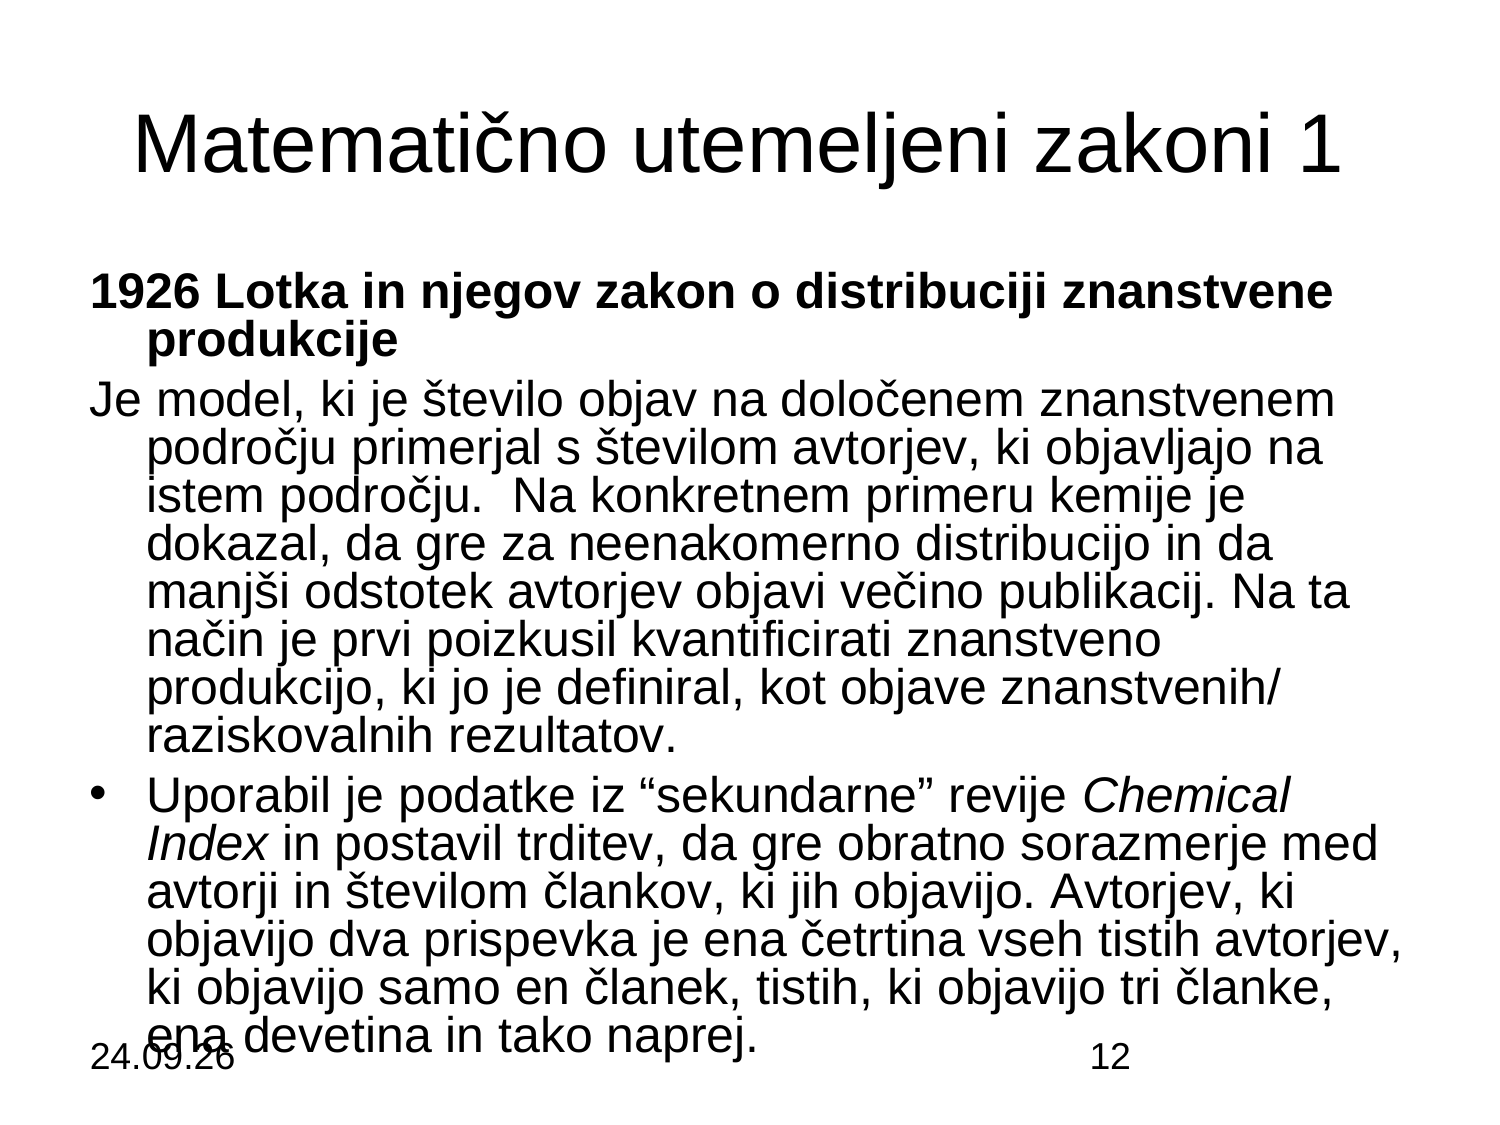

# Matematično utemeljeni zakoni 1
1926 Lotka in njegov zakon o distribuciji znanstvene produkcije
Je model, ki je število objav na določenem znanstvenem področju primerjal s številom avtorjev, ki objavljajo na istem področju. Na konkretnem primeru kemije je dokazal, da gre za neenakomerno distribucijo in da manjši odstotek avtorjev objavi večino publikacij. Na ta način je prvi poizkusil kvantificirati znanstveno produkcijo, ki jo je definiral, kot objave znanstvenih/ raziskovalnih rezultatov.
Uporabil je podatke iz “sekundarne” revije Chemical Index in postavil trditev, da gre obratno sorazmerje med avtorji in številom člankov, ki jih objavijo. Avtorjev, ki objavijo dva prispevka je ena četrtina vseh tistih avtorjev, ki objavijo samo en članek, tistih, ki objavijo tri članke, ena devetina in tako naprej.
12